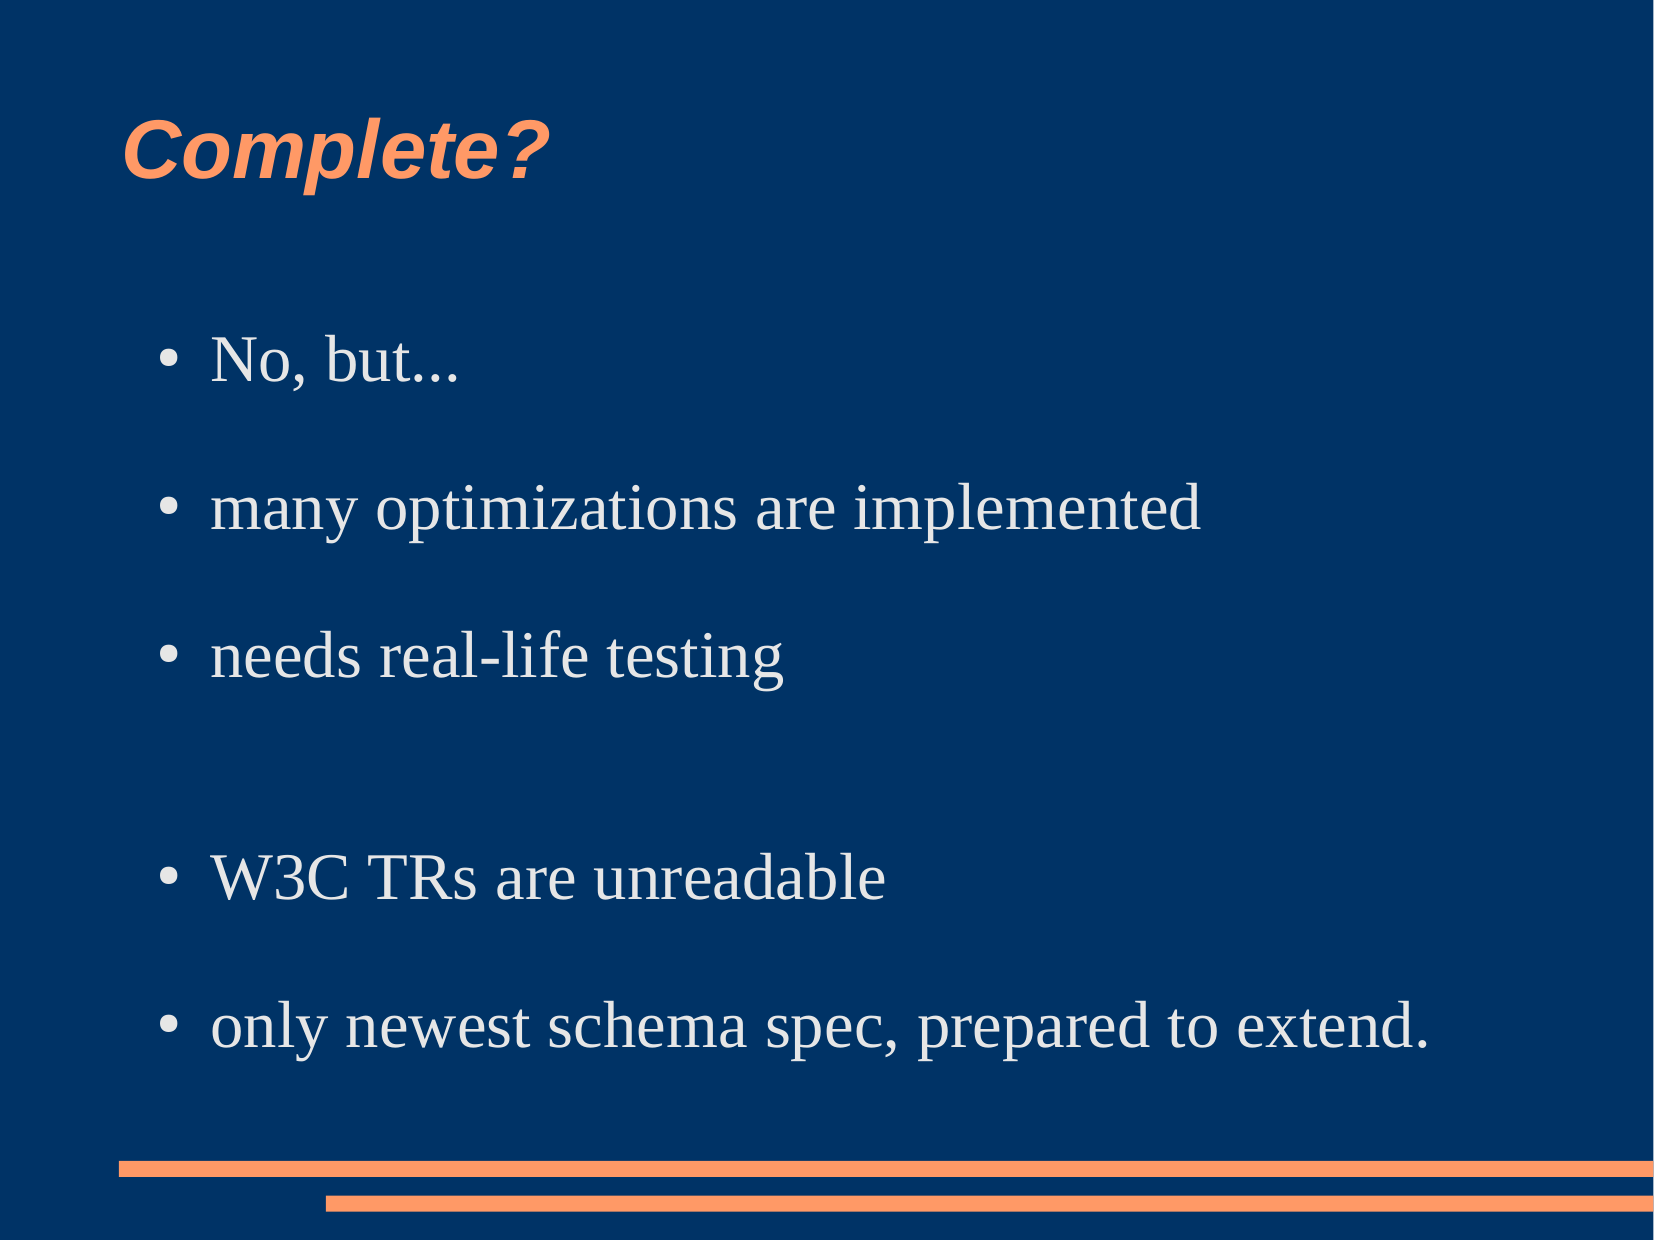

# Complete?
No, but...
many optimizations are implemented
needs real-life testing
W3C TRs are unreadable
only newest schema spec, prepared to extend.